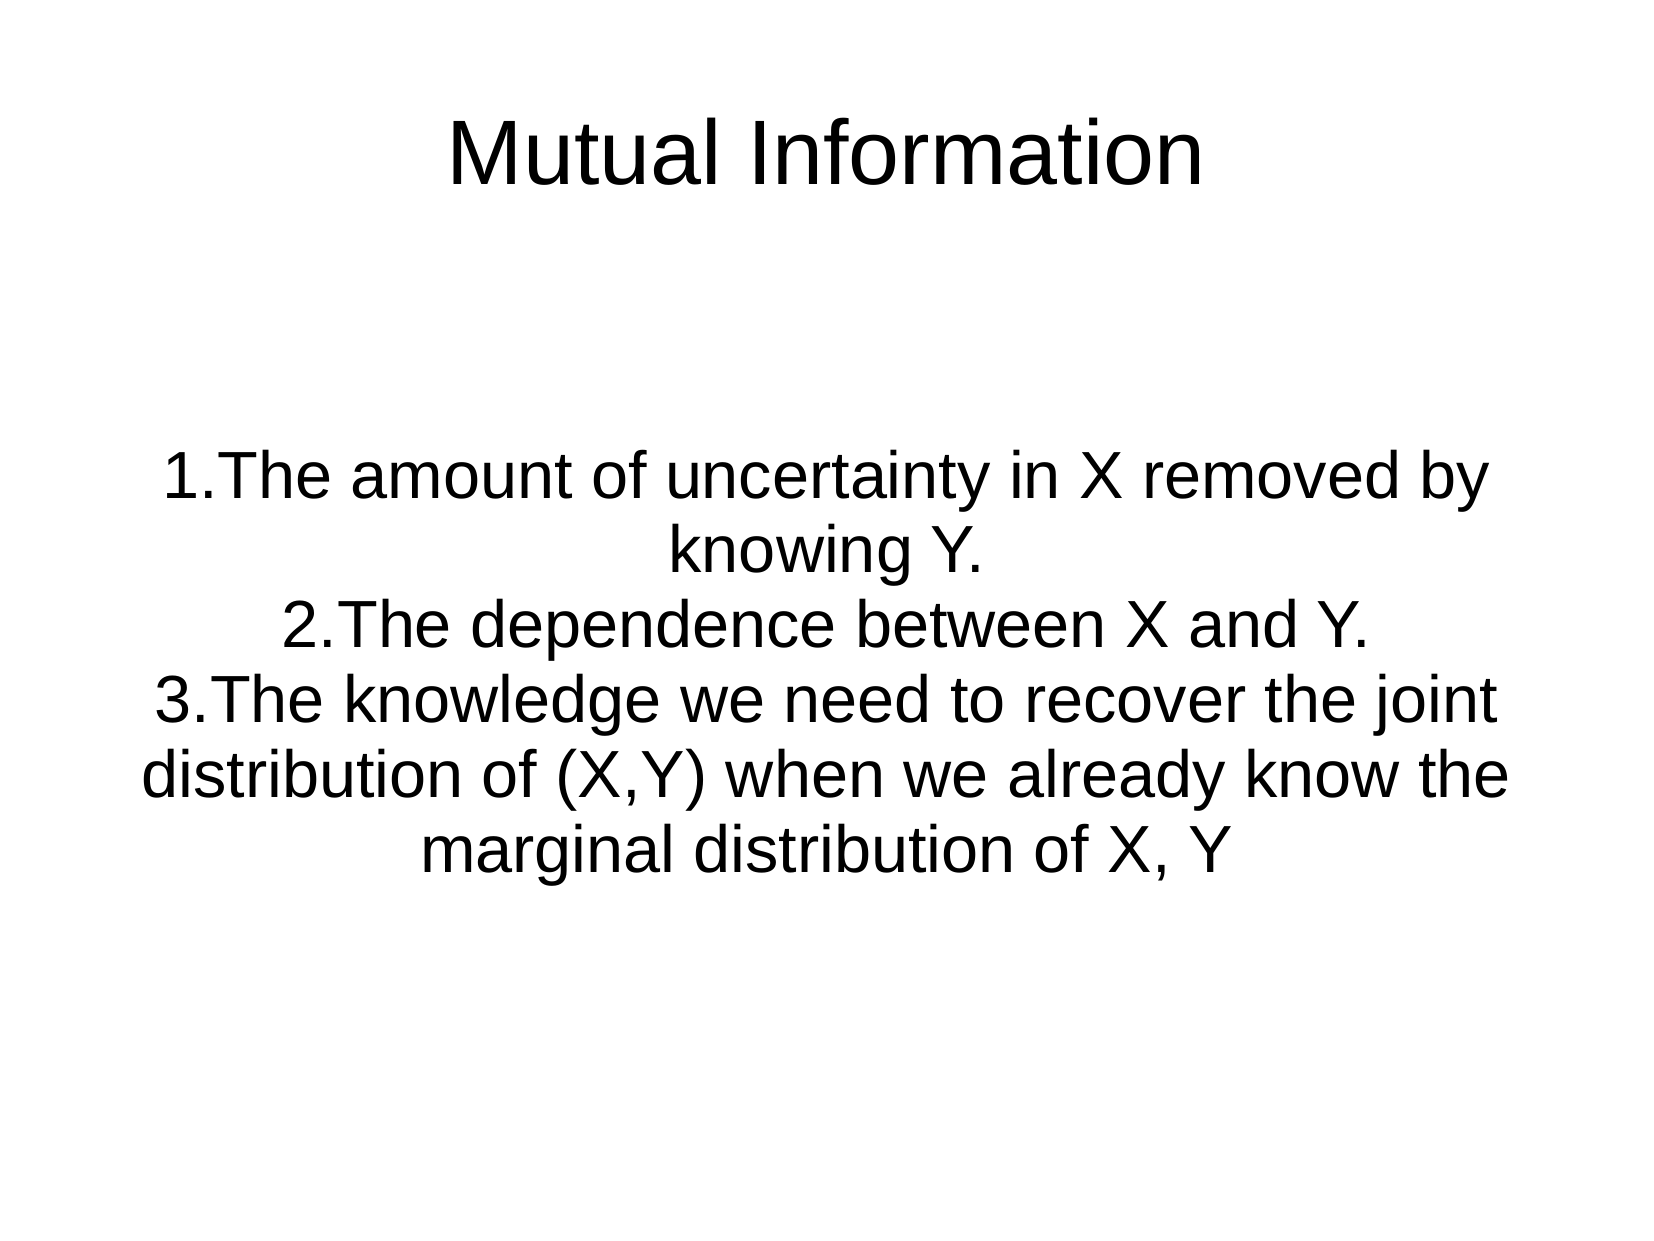

# Mutual Information
1.The amount of uncertainty in X removed by knowing Y.
2.The dependence between X and Y.
3.The knowledge we need to recover the joint distribution of (X,Y) when we already know the marginal distribution of X, Y